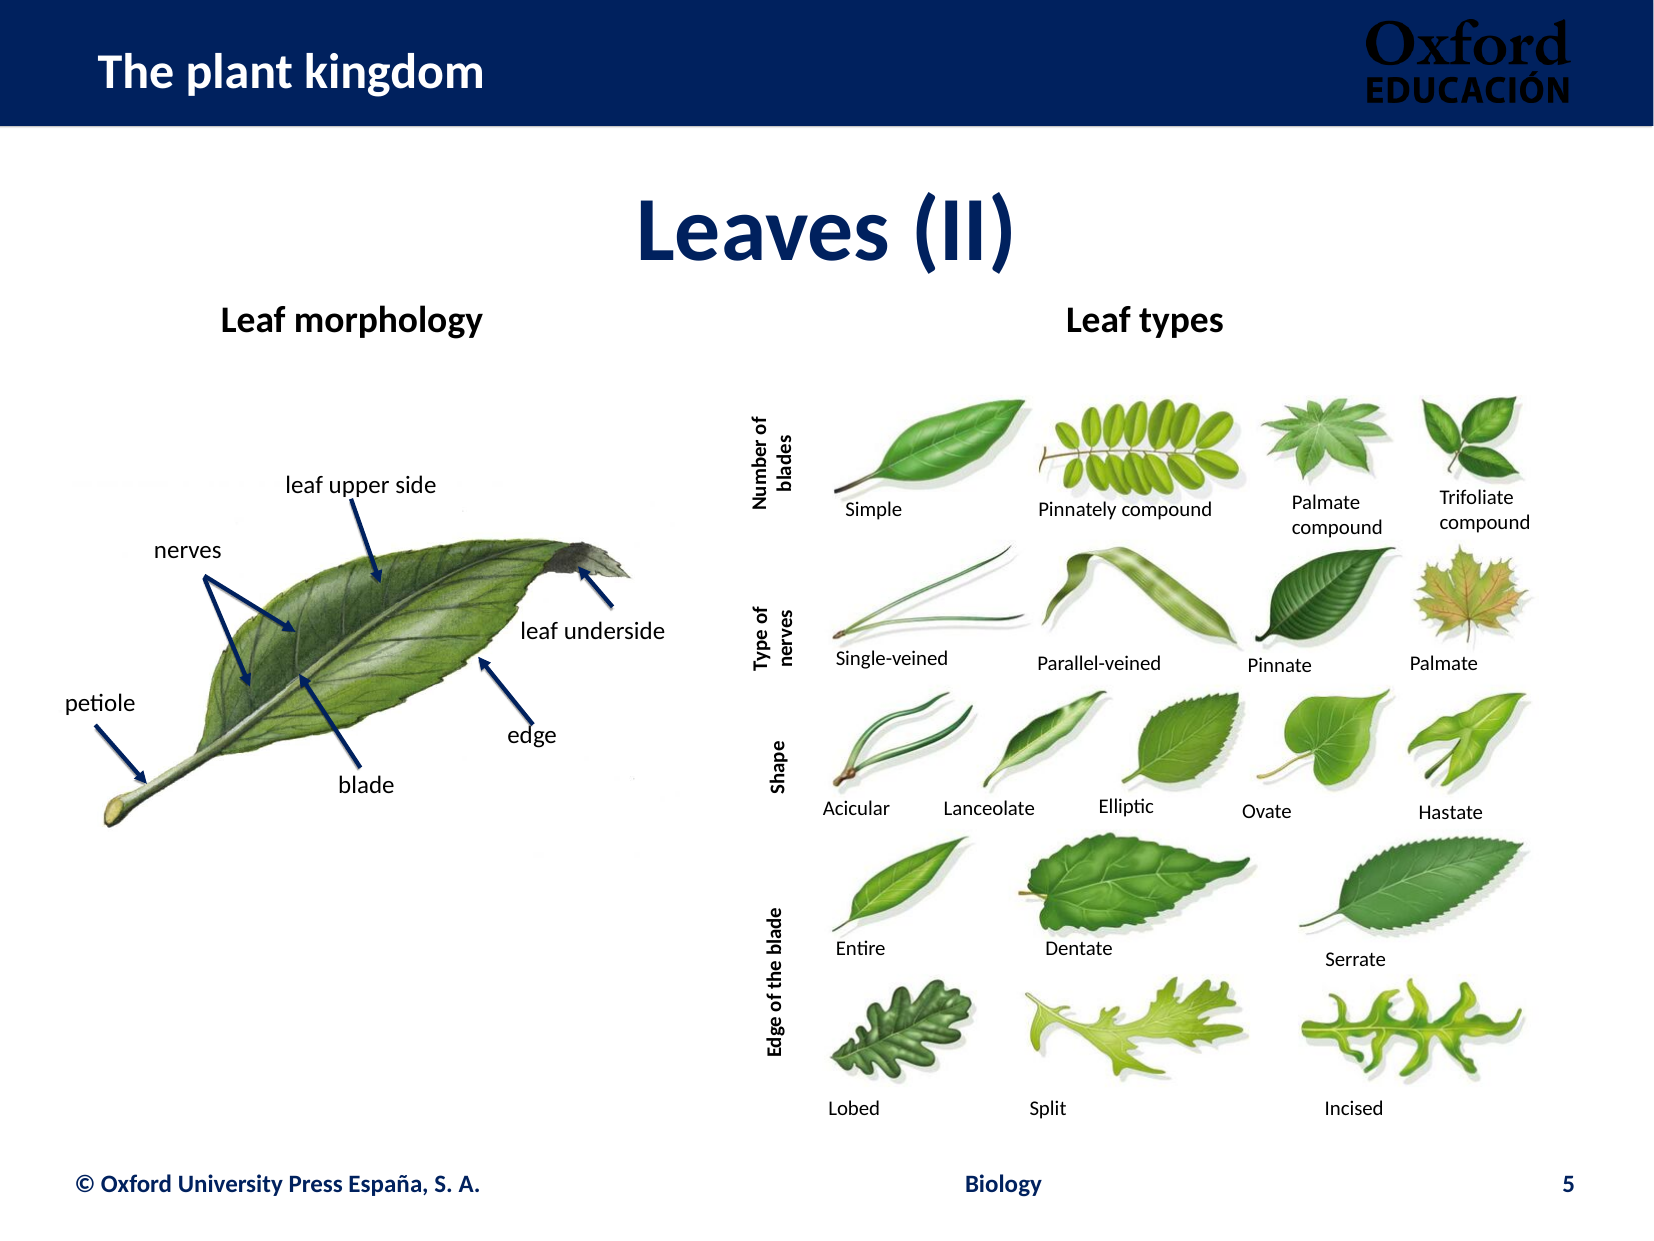

# Leaves (II)
Leaf morphology
Leaf types
Number of blades
leaf upper side
Trifoliate compound
Palmate compound
Simple
Pinnately compound
nerves
Type of nerves
leaf underside
Single-veined
Parallel-veined
Palmate
Pinnate
petiole
edge
Shape
blade
Elliptic
Acicular
Lanceolate
Ovate
Hastate
Dentate
Entire
Serrate
Edge of the blade
Lobed
Split
Incised
© Oxford University Press España, S. A.
Biology